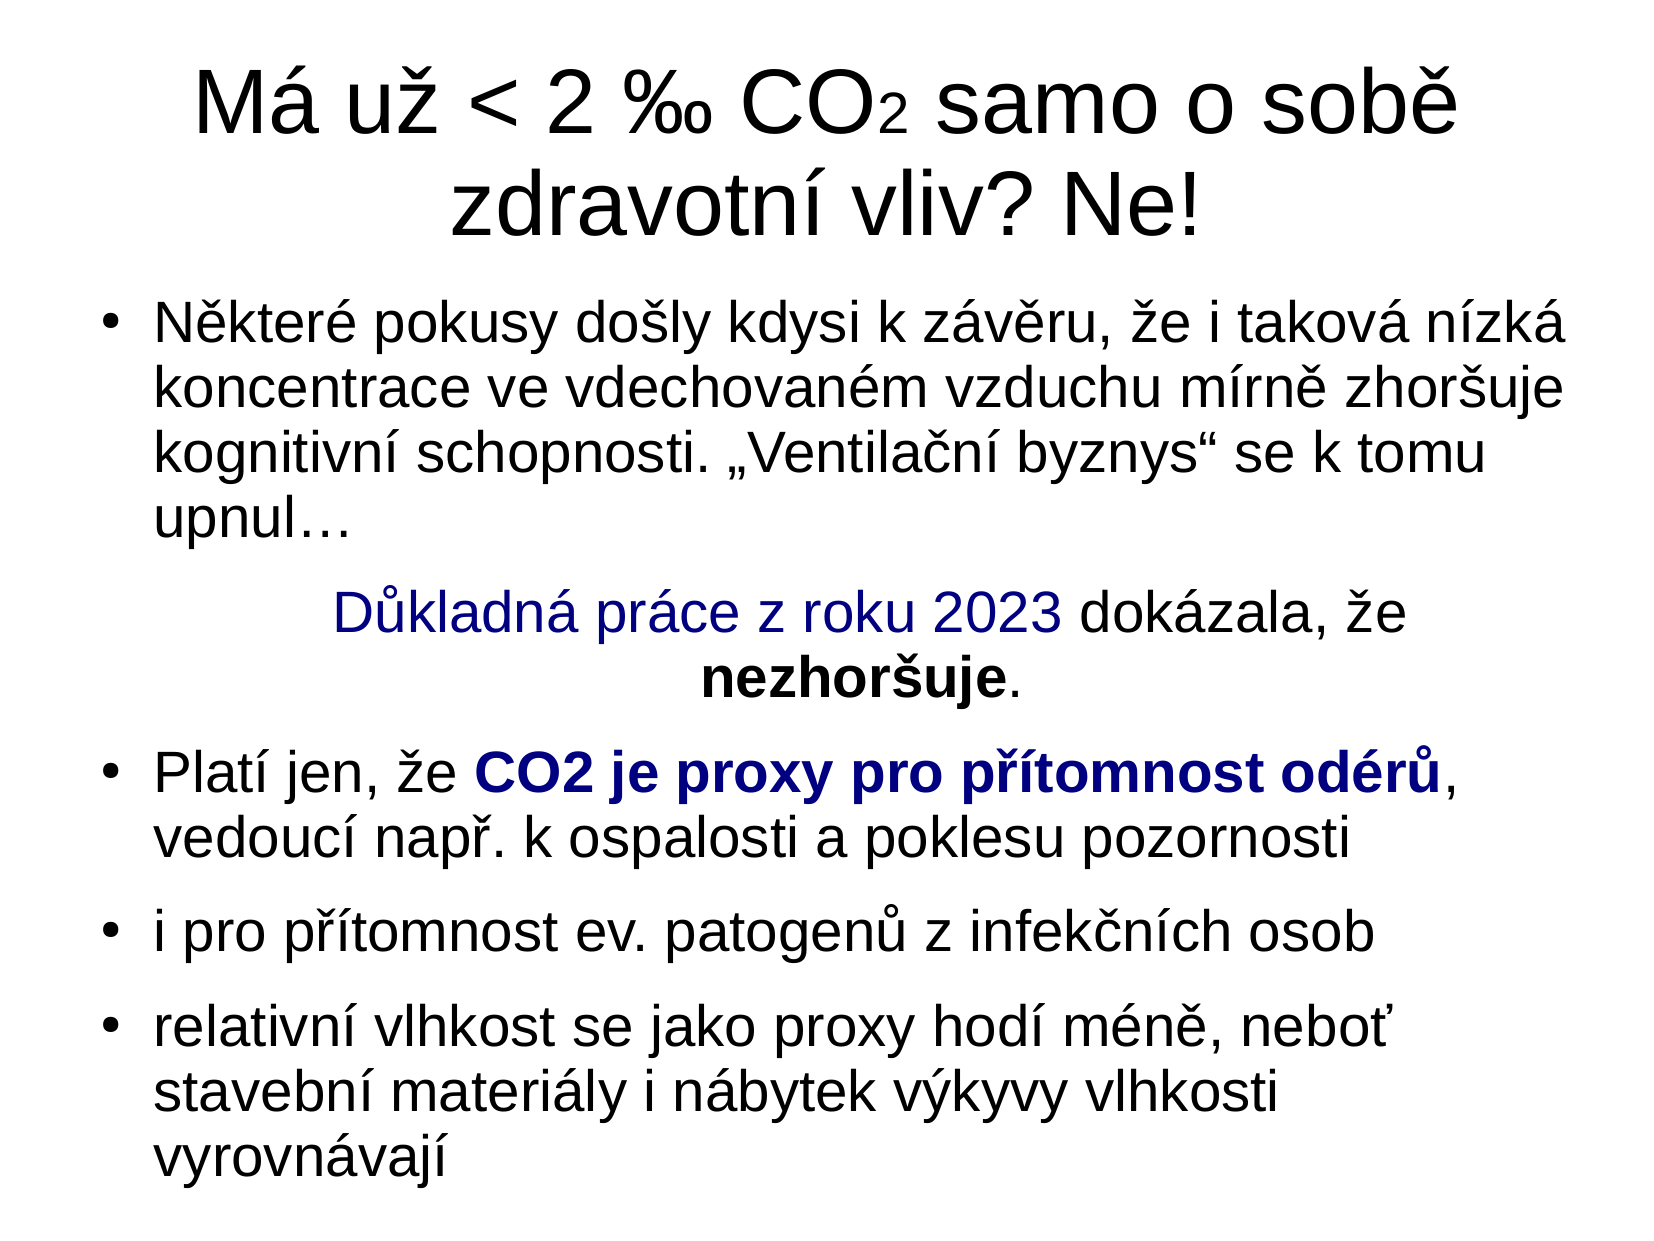

# Má už < 2 ‰ CO2 samo o sobě zdravotní vliv? Ne!
Některé pokusy došly kdysi k závěru, že i taková nízká koncentrace ve vdechovaném vzduchu mírně zhoršuje kognitivní schopnosti. „Ventilační byznys“ se k tomu upnul…
 Důkladná práce z roku 2023 dokázala, že nezhoršuje.
Platí jen, že CO2 je proxy pro přítomnost odérů, vedoucí např. k ospalosti a poklesu pozornosti
i pro přítomnost ev. patogenů z infekčních osob
relativní vlhkost se jako proxy hodí méně, neboť stavební materiály i nábytek výkyvy vlhkosti vyrovnávají